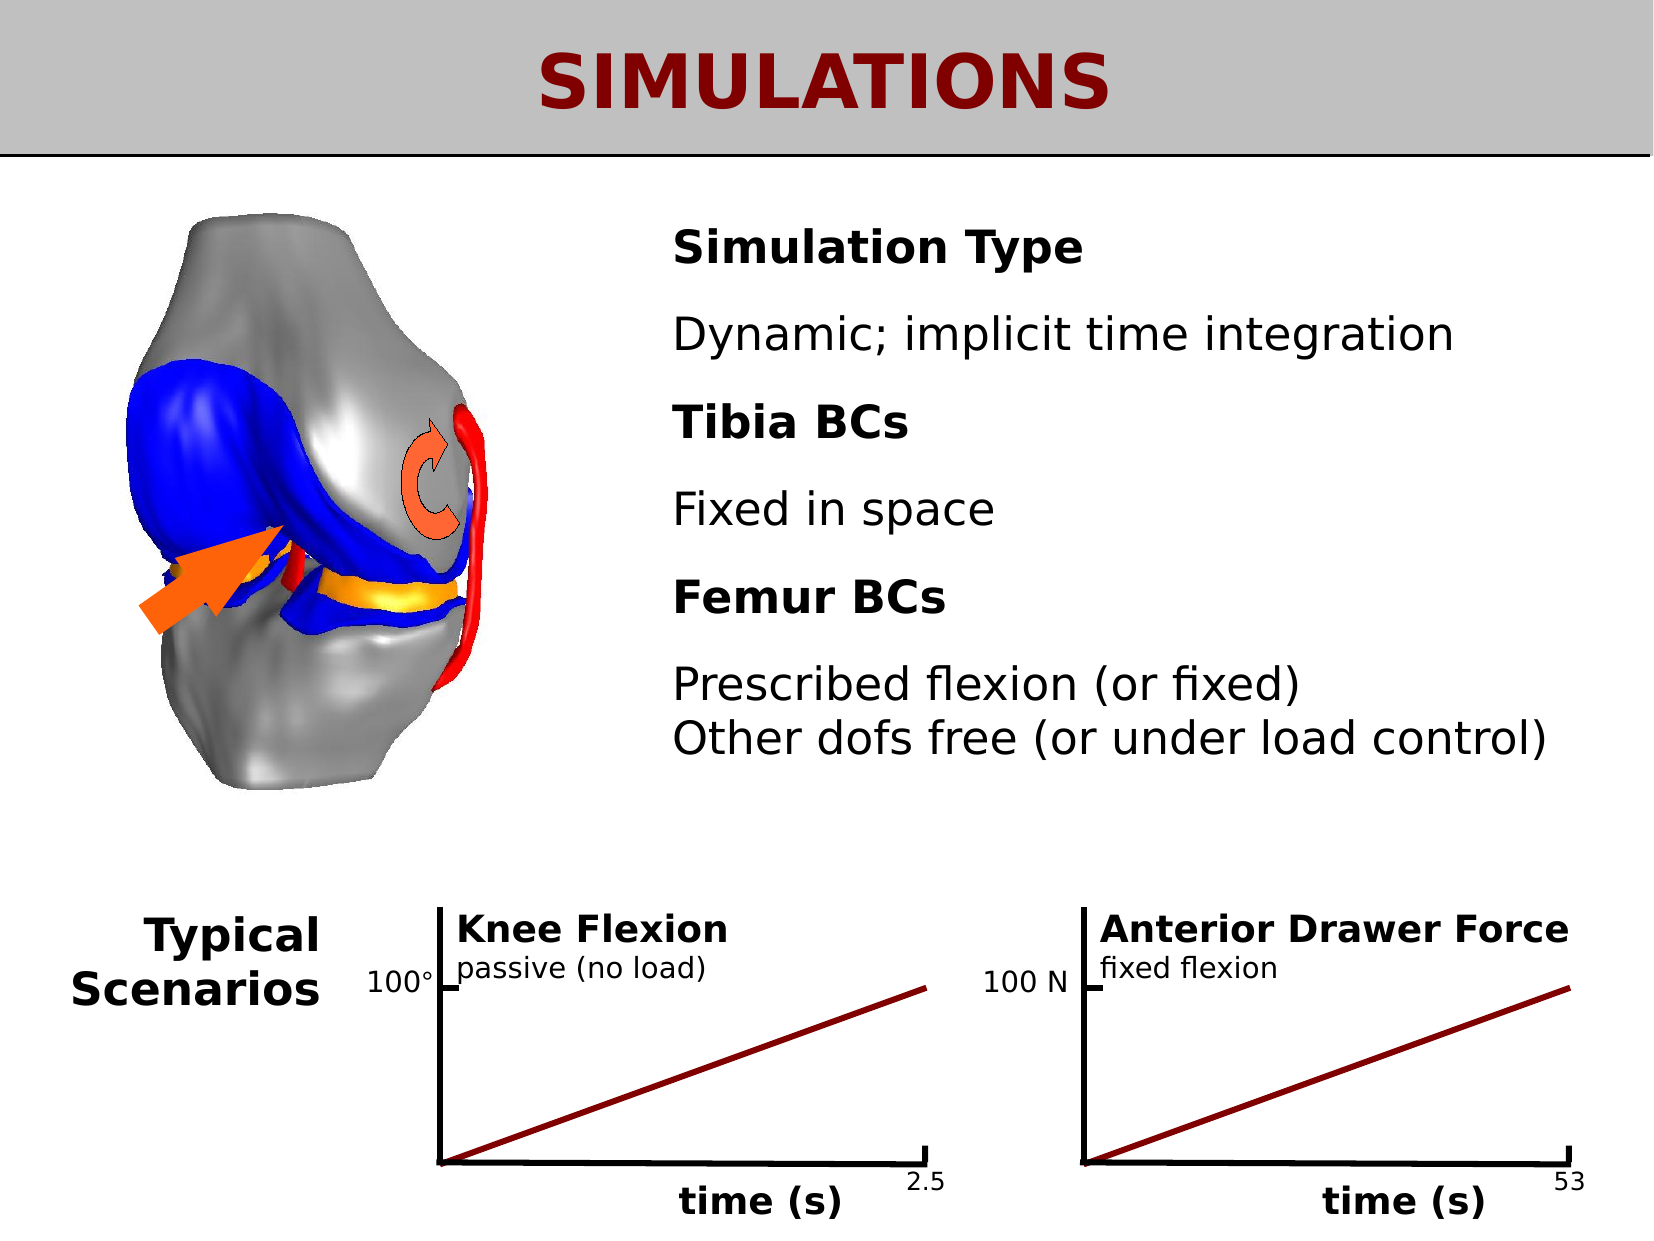

SIMULATIONS
Simulation Type
Dynamic; implicit time integration
Tibia BCs
Fixed in space
Femur BCs
Prescribed flexion (or fixed)
Other dofs free (or under load control)
Knee Flexion
passive (no load)
100°
2.5
time (s)
Anterior Drawer Force
fixed flexion
100 N
53
time (s)
Typical
Scenarios